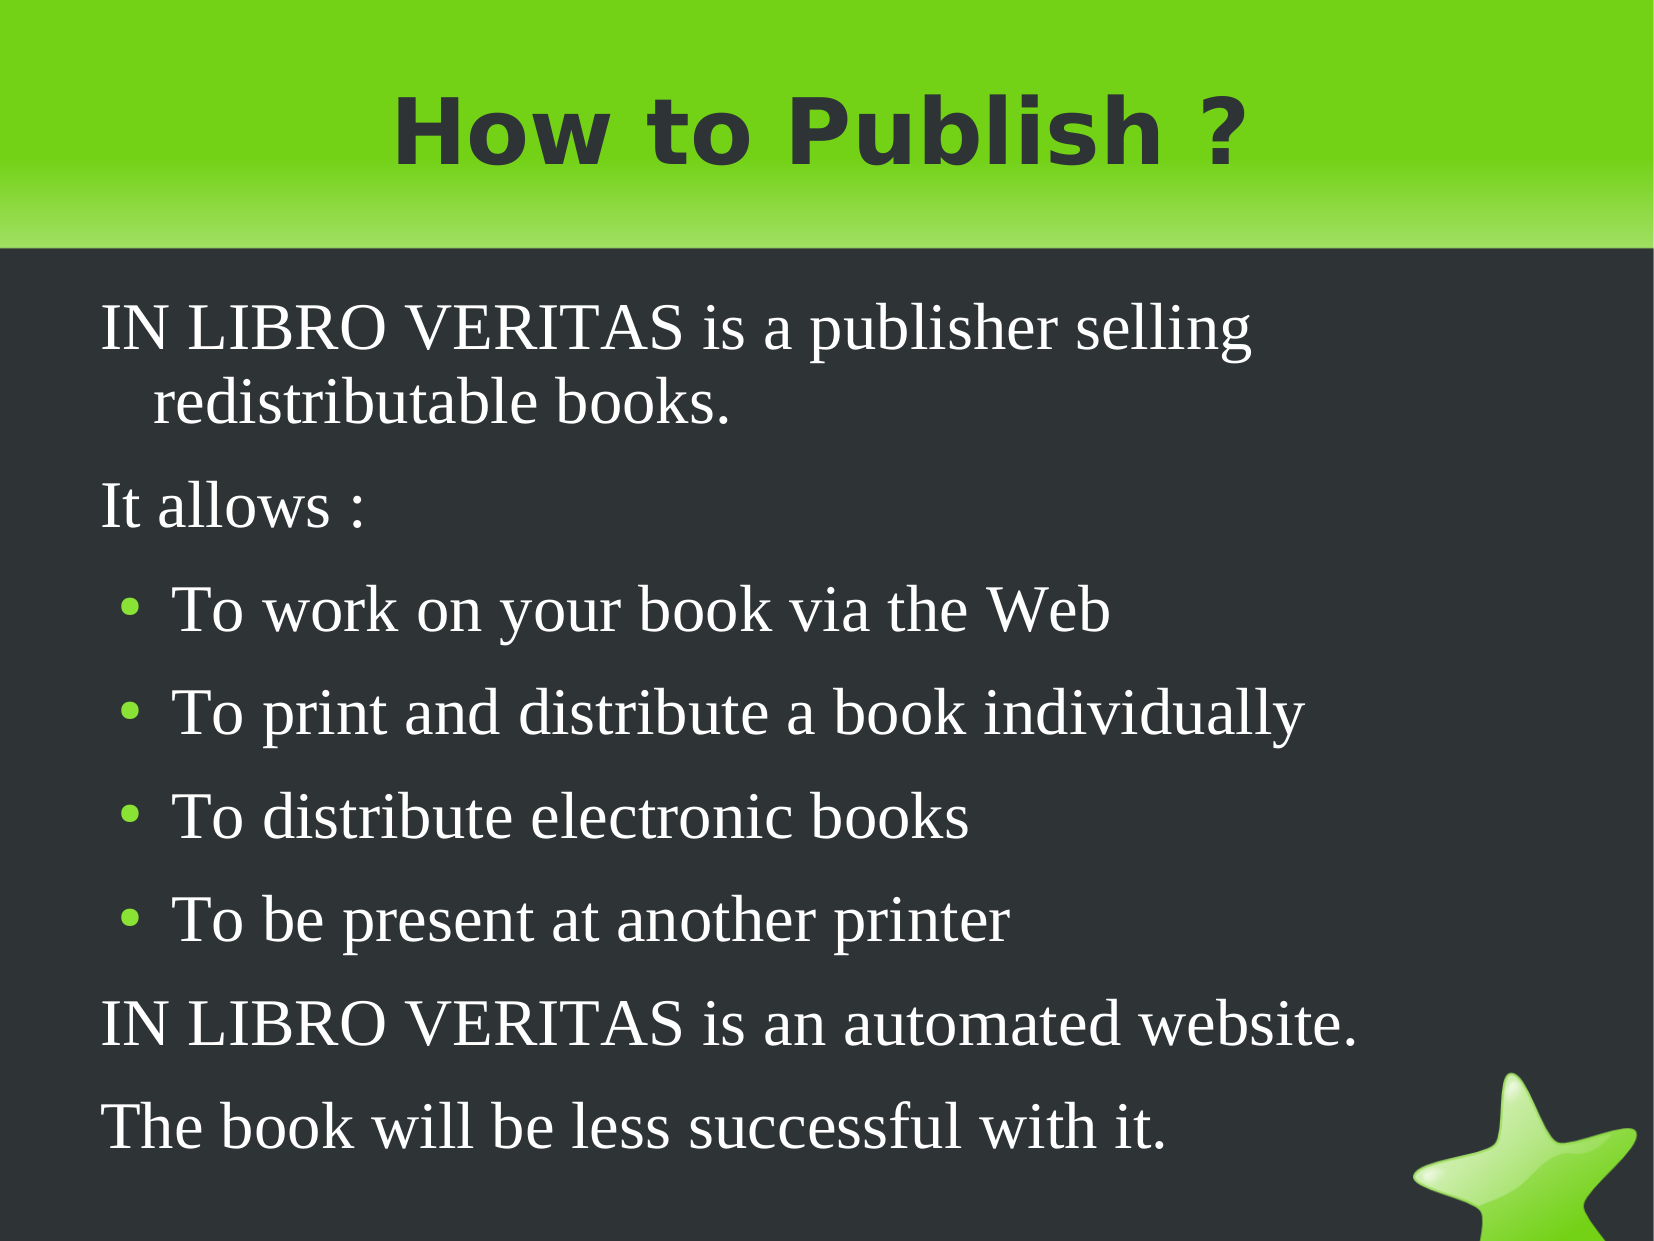

# How to Publish ?
IN LIBRO VERITAS is a publisher selling redistributable books.
It allows :
To work on your book via the Web
To print and distribute a book individually
To distribute electronic books
To be present at another printer
IN LIBRO VERITAS is an automated website.
The book will be less successful with it.